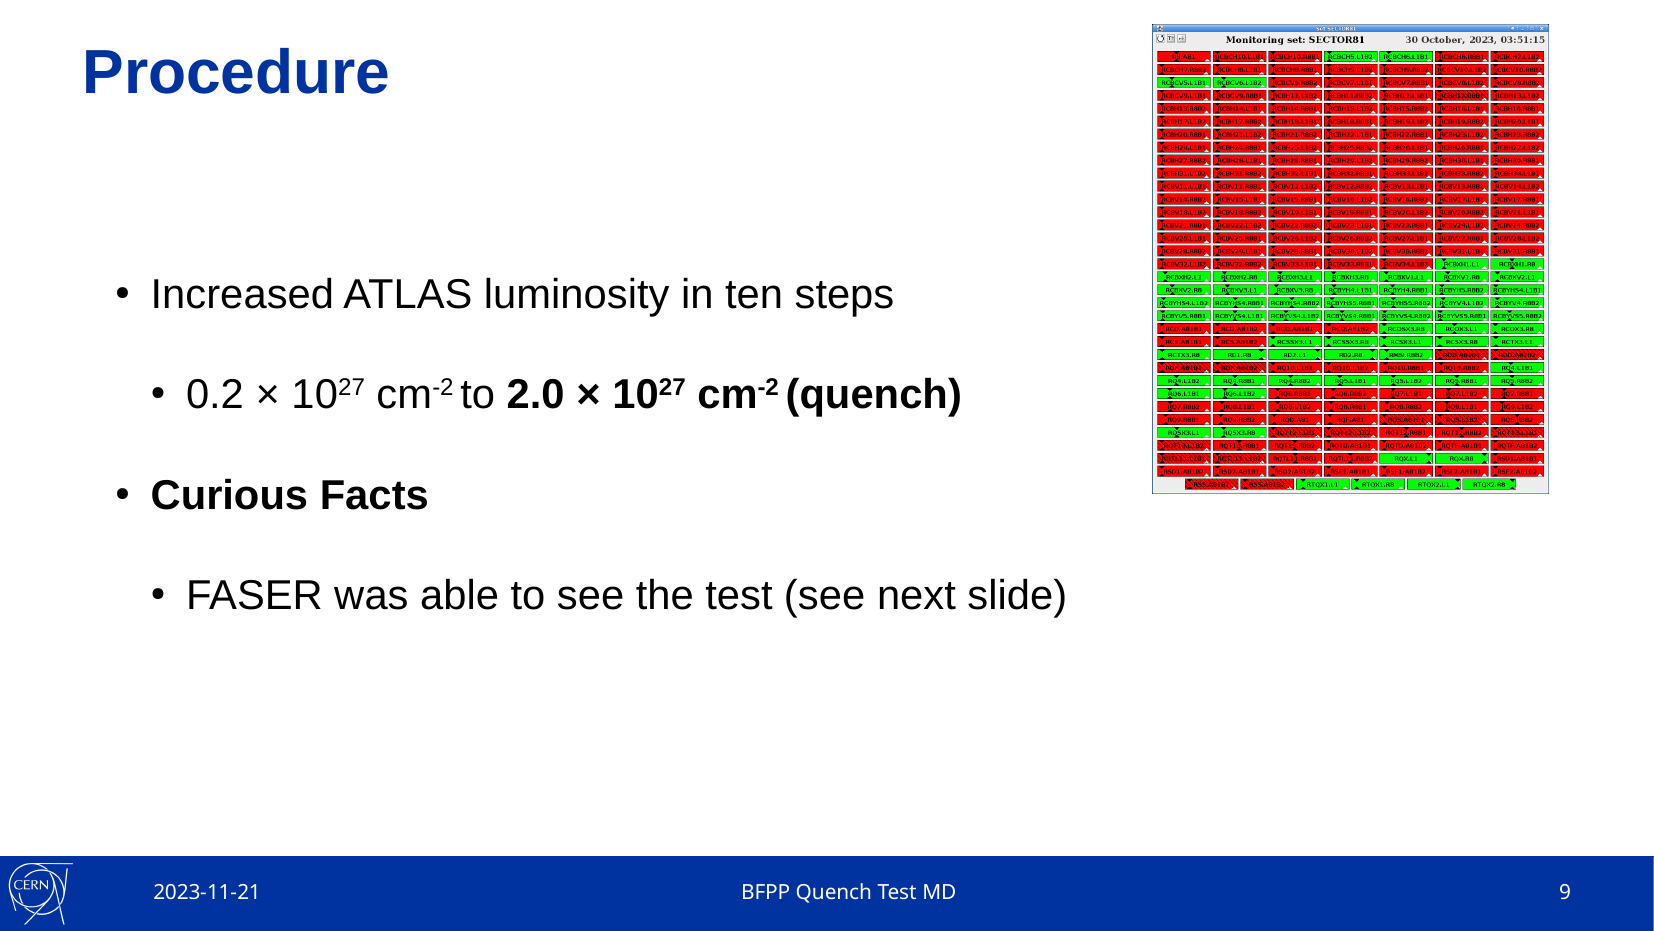

# Procedure
Increased ATLAS luminosity in ten steps
0.2 × 1027 cm-2 to 2.0 × 1027 cm-2 (quench)
Curious Facts
FASER was able to see the test (see next slide)
2023-11-21
BFPP Quench Test MD
9